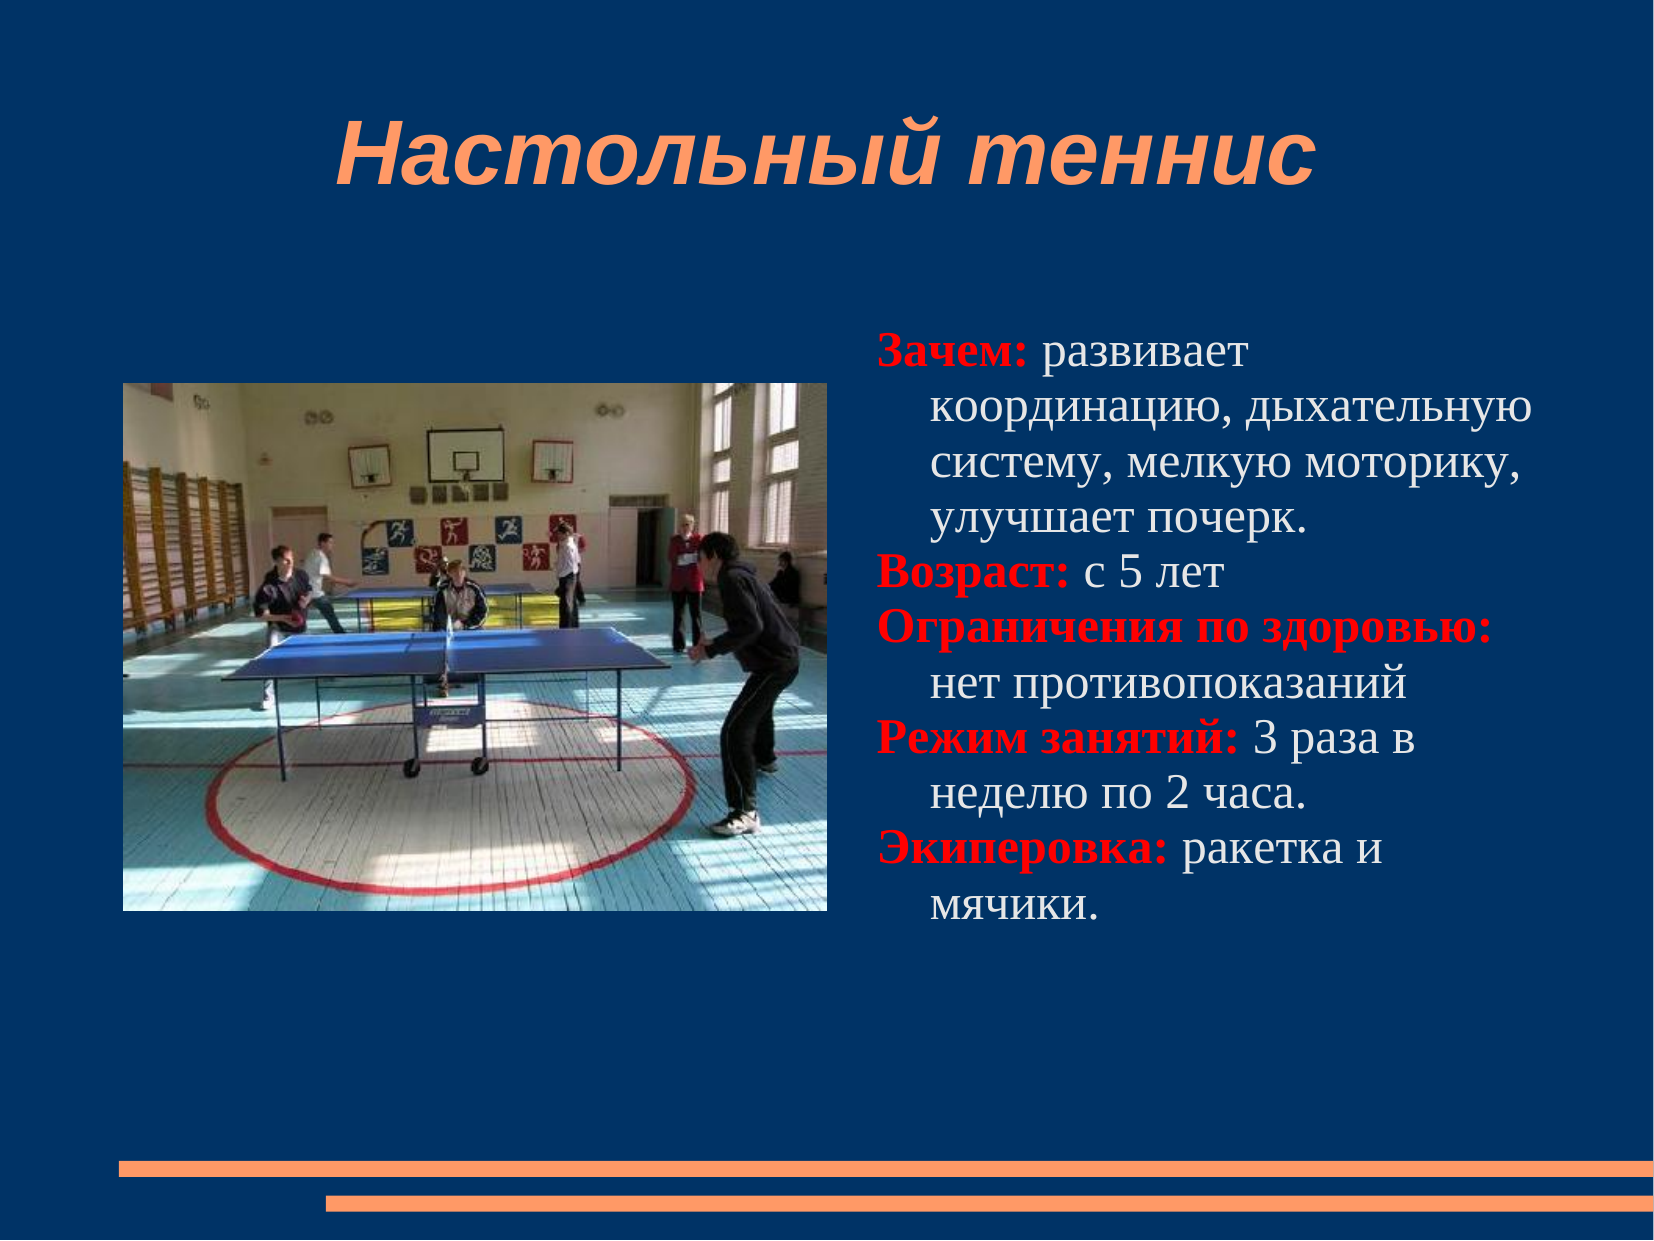

# Настольный теннис
Зачем: развивает координацию, дыхательную систему, мелкую моторику, улучшает почерк.
Возраст: с 5 лет
Ограничения по здоровью: нет противопоказаний
Режим занятий: 3 раза в неделю по 2 часа.
Экиперовка: ракетка и мячики.